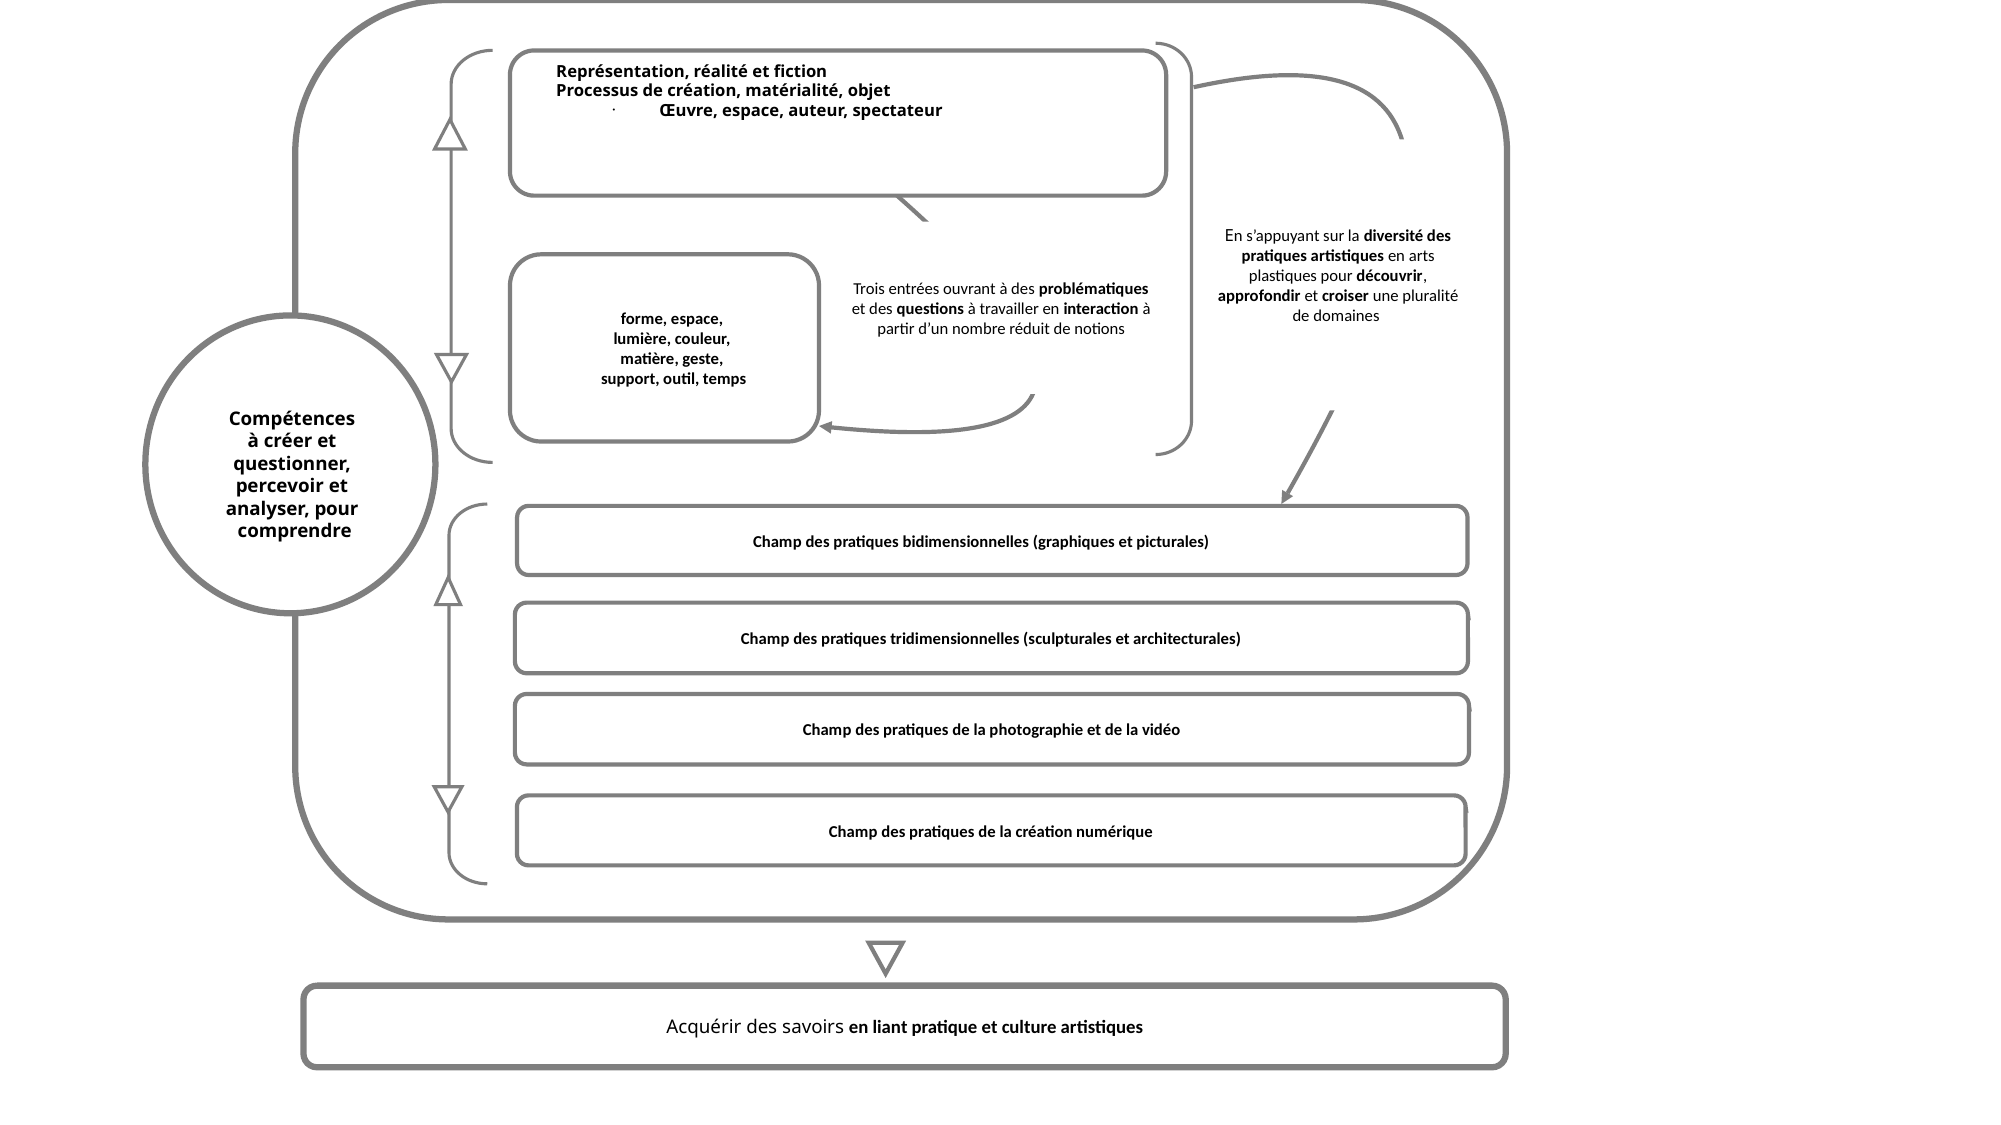

Représentation, réalité et fiction
Processus de création, matérialité, objet
Œuvre, espace, auteur, spectateur
En s’appuyant sur la diversité des pratiques artistiques en arts plastiques pour découvrir, approfondir et croiser une pluralité de domaines
Trois entrées ouvrant à des problématiques et des questions à travailler en interaction à partir d’un nombre réduit de notions
forme, espace,
lumière, couleur,
matière, geste,
support, outil, temps
Compétences
à créer et
questionner,
percevoir et
analyser, pour
comprendre
Champ des pratiques bidimensionnelles (graphiques et picturales)
Champ des pratiques tridimensionnelles (sculpturales et architecturales)
Champ des pratiques de la photographie et de la vidéo
Champ des pratiques de la création numérique
Acquérir des savoirs en liant pratique et culture artistiques